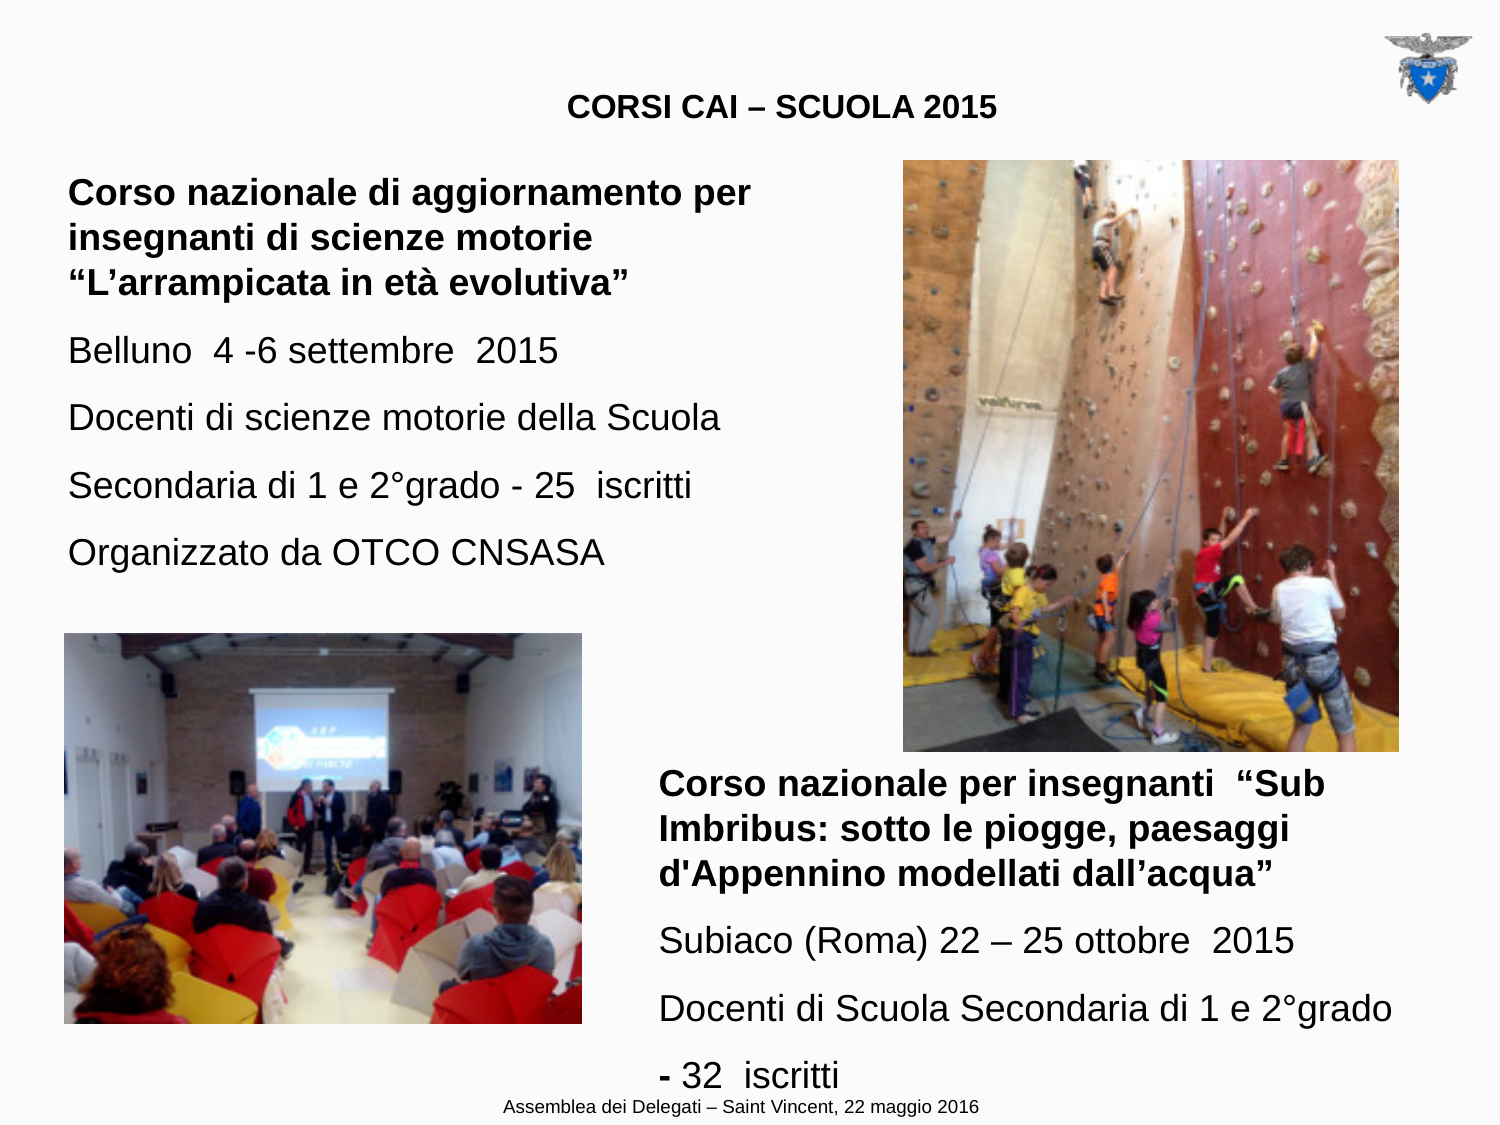

CORSI CAI – SCUOLA 2015
Corso nazionale di aggiornamento per insegnanti di scienze motorie “L’arrampicata in età evolutiva”
Belluno 4 -6 settembre 2015
Docenti di scienze motorie della Scuola Secondaria di 1 e 2°grado - 25 iscritti
Organizzato da OTCO CNSASA
Corso nazionale per insegnanti “Sub Imbribus: sotto le piogge, paesaggi d'Appennino modellati dall’acqua”
Subiaco (Roma) 22 – 25 ottobre 2015
Docenti di Scuola Secondaria di 1 e 2°grado - 32 iscritti
Organizzato da OTCO TAM, GR Lazio e la Sottosezione Subiaco della Sezione di Tivoli
Assemblea dei Delegati – Saint Vincent, 22 maggio 2016